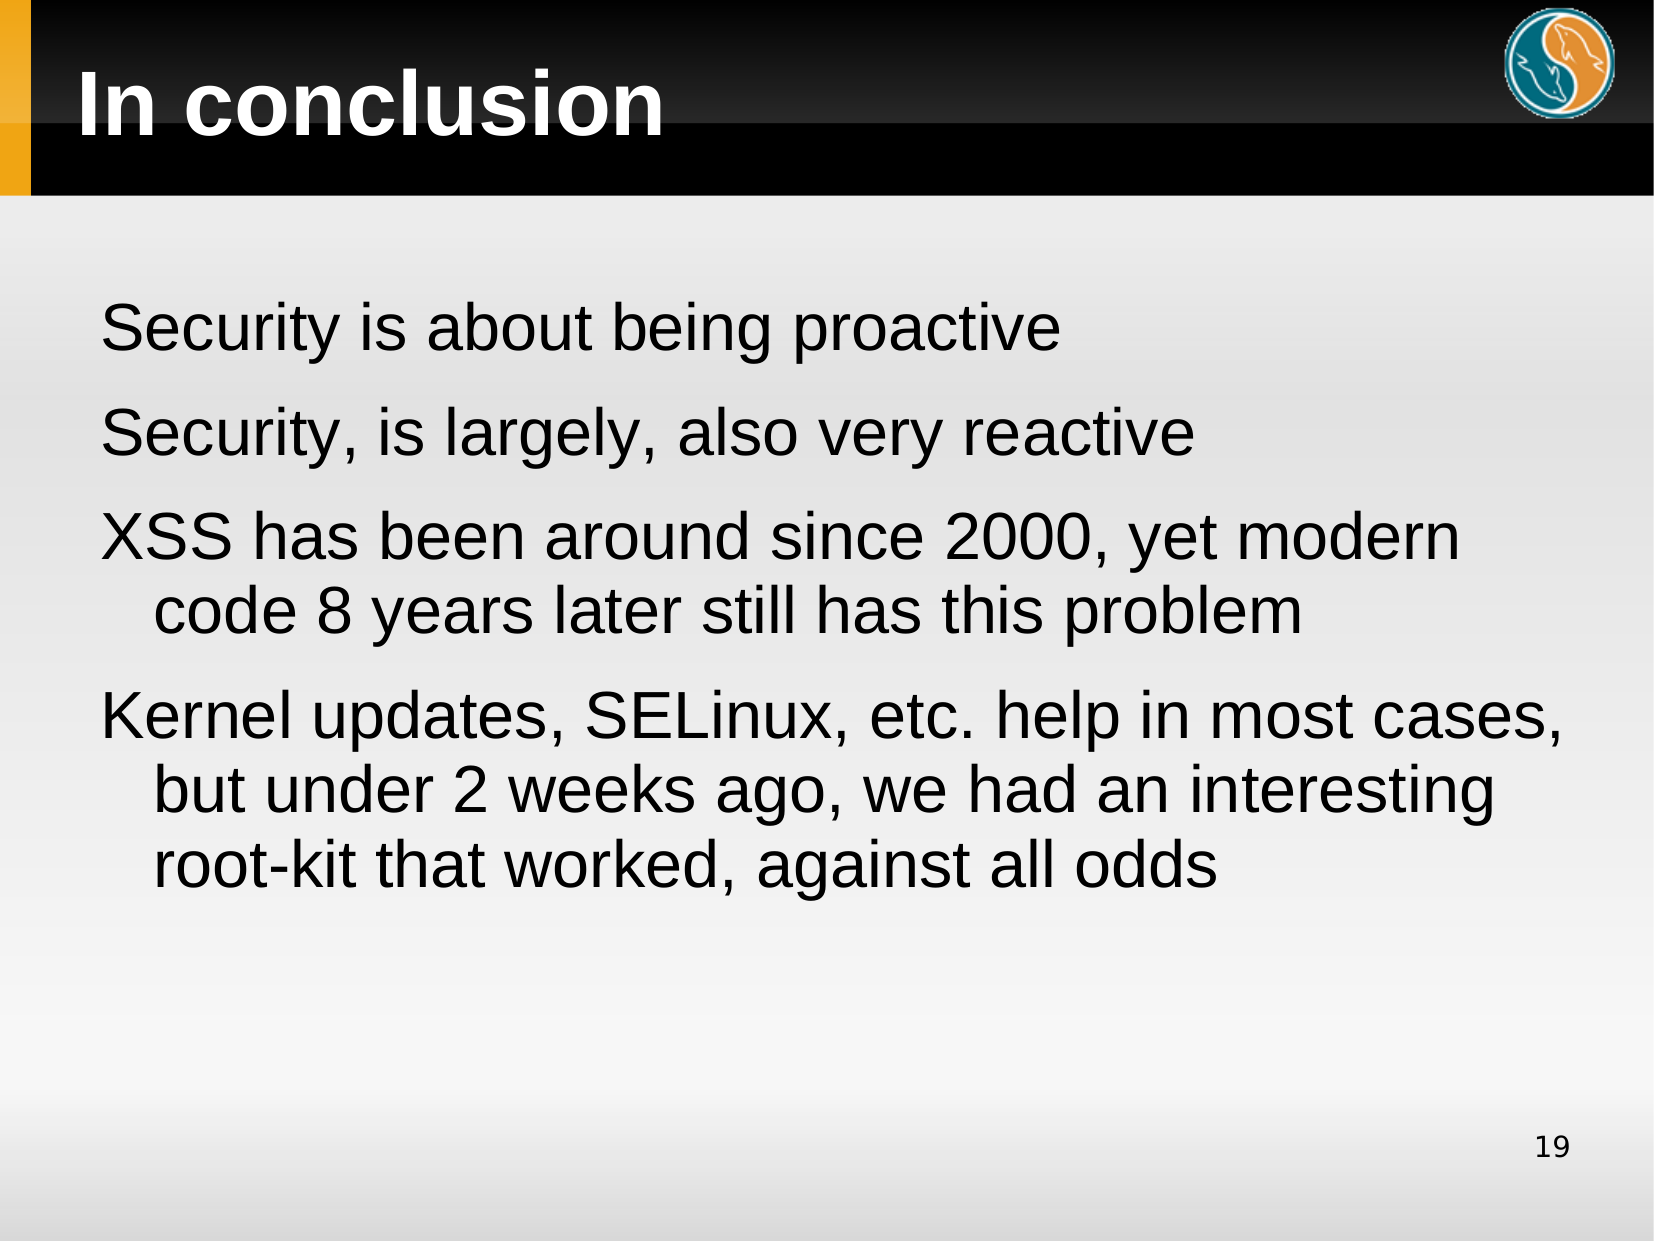

# In conclusion
Security is about being proactive
Security, is largely, also very reactive
XSS has been around since 2000, yet modern code 8 years later still has this problem
Kernel updates, SELinux, etc. help in most cases, but under 2 weeks ago, we had an interesting root-kit that worked, against all odds
19